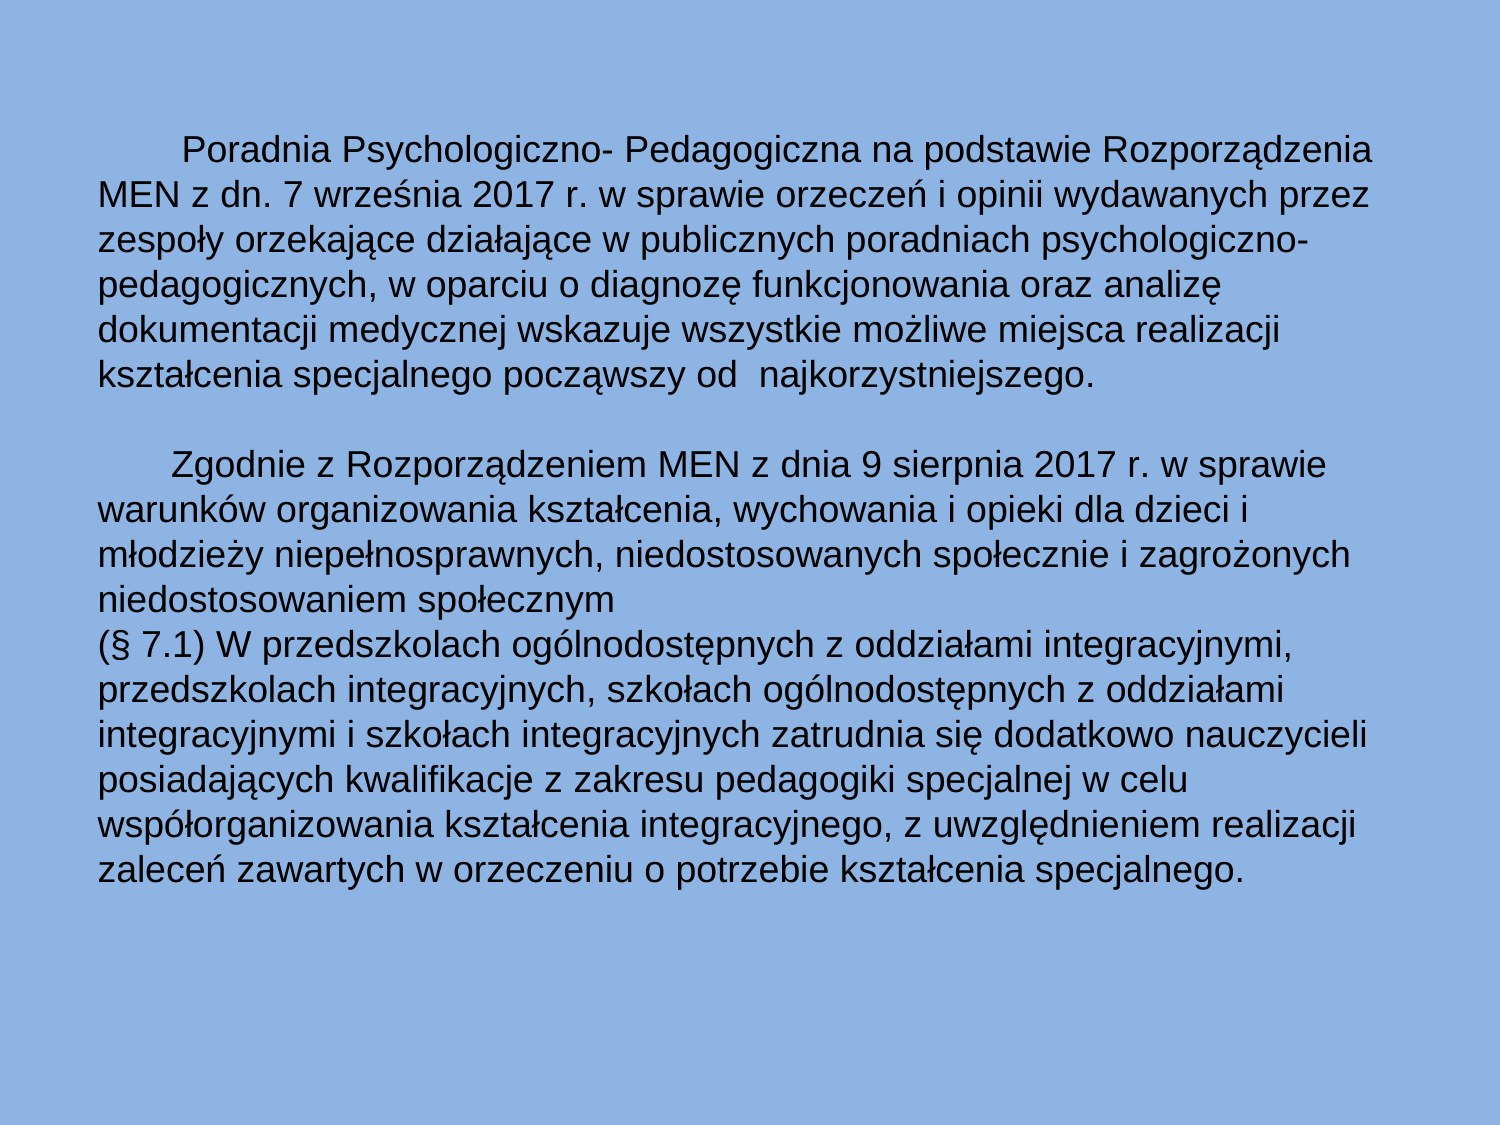

Poradnia Psychologiczno- Pedagogiczna na podstawie Rozporządzenia MEN z dn. 7 września 2017 r. w sprawie orzeczeń i opinii wydawanych przez zespoły orzekające działające w publicznych poradniach psychologiczno- pedagogicznych, w oparciu o diagnozę funkcjonowania oraz analizę dokumentacji medycznej wskazuje wszystkie możliwe miejsca realizacji kształcenia specjalnego począwszy od najkorzystniejszego.
	Zgodnie z Rozporządzeniem MEN z dnia 9 sierpnia 2017 r. w sprawie warunków organizowania kształcenia, wychowania i opieki dla dzieci i młodzieży niepełnosprawnych, niedostosowanych społecznie i zagrożonych niedostosowaniem społecznym
(§ 7.1) W przedszkolach ogólnodostępnych z oddziałami integracyjnymi, przedszkolach integracyjnych, szkołach ogólnodostępnych z oddziałami integracyjnymi i szkołach integracyjnych zatrudnia się dodatkowo nauczycieli posiadających kwalifikacje z zakresu pedagogiki specjalnej w celu współorganizowania kształcenia integracyjnego, z uwzględnieniem realizacji zaleceń zawartych w orzeczeniu o potrzebie kształcenia specjalnego.